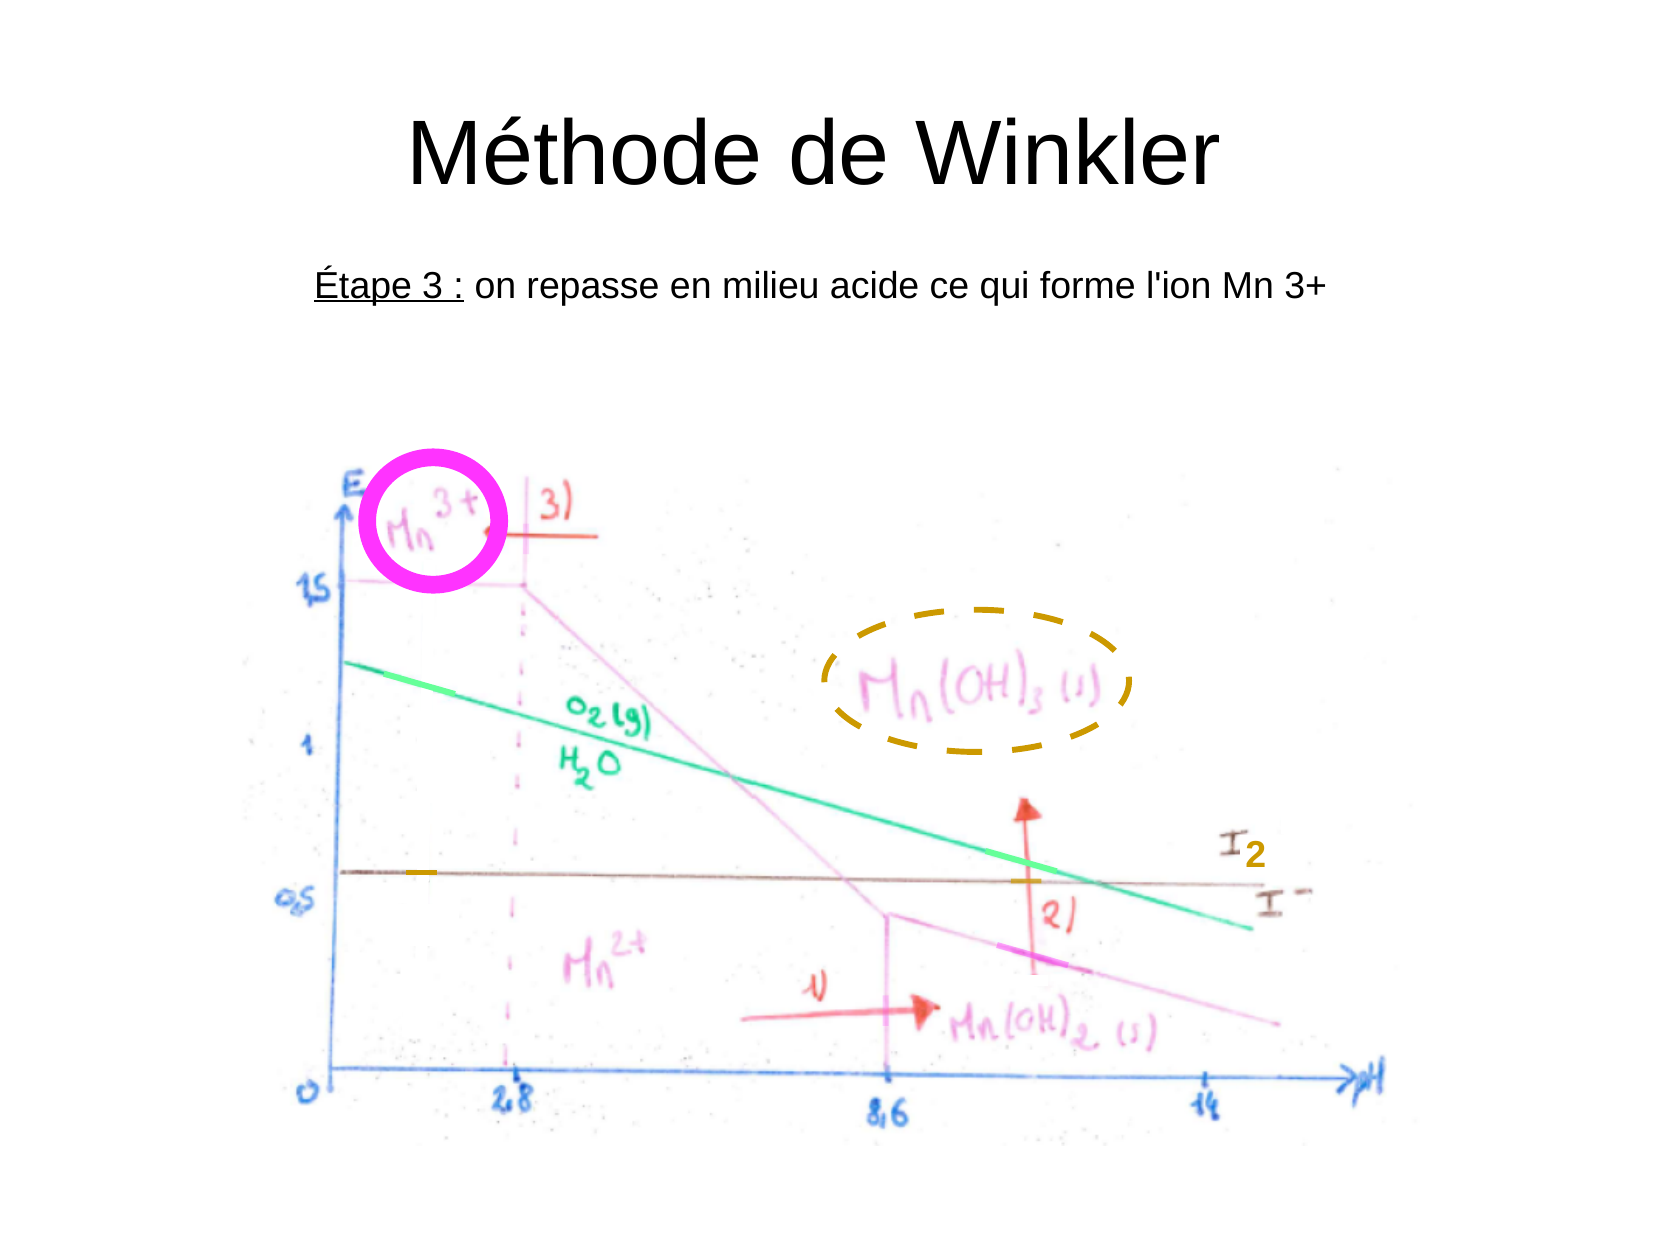

# Méthode de Winkler
Étape 3 : on repasse en milieu acide ce qui forme l'ion Mn 3+
2